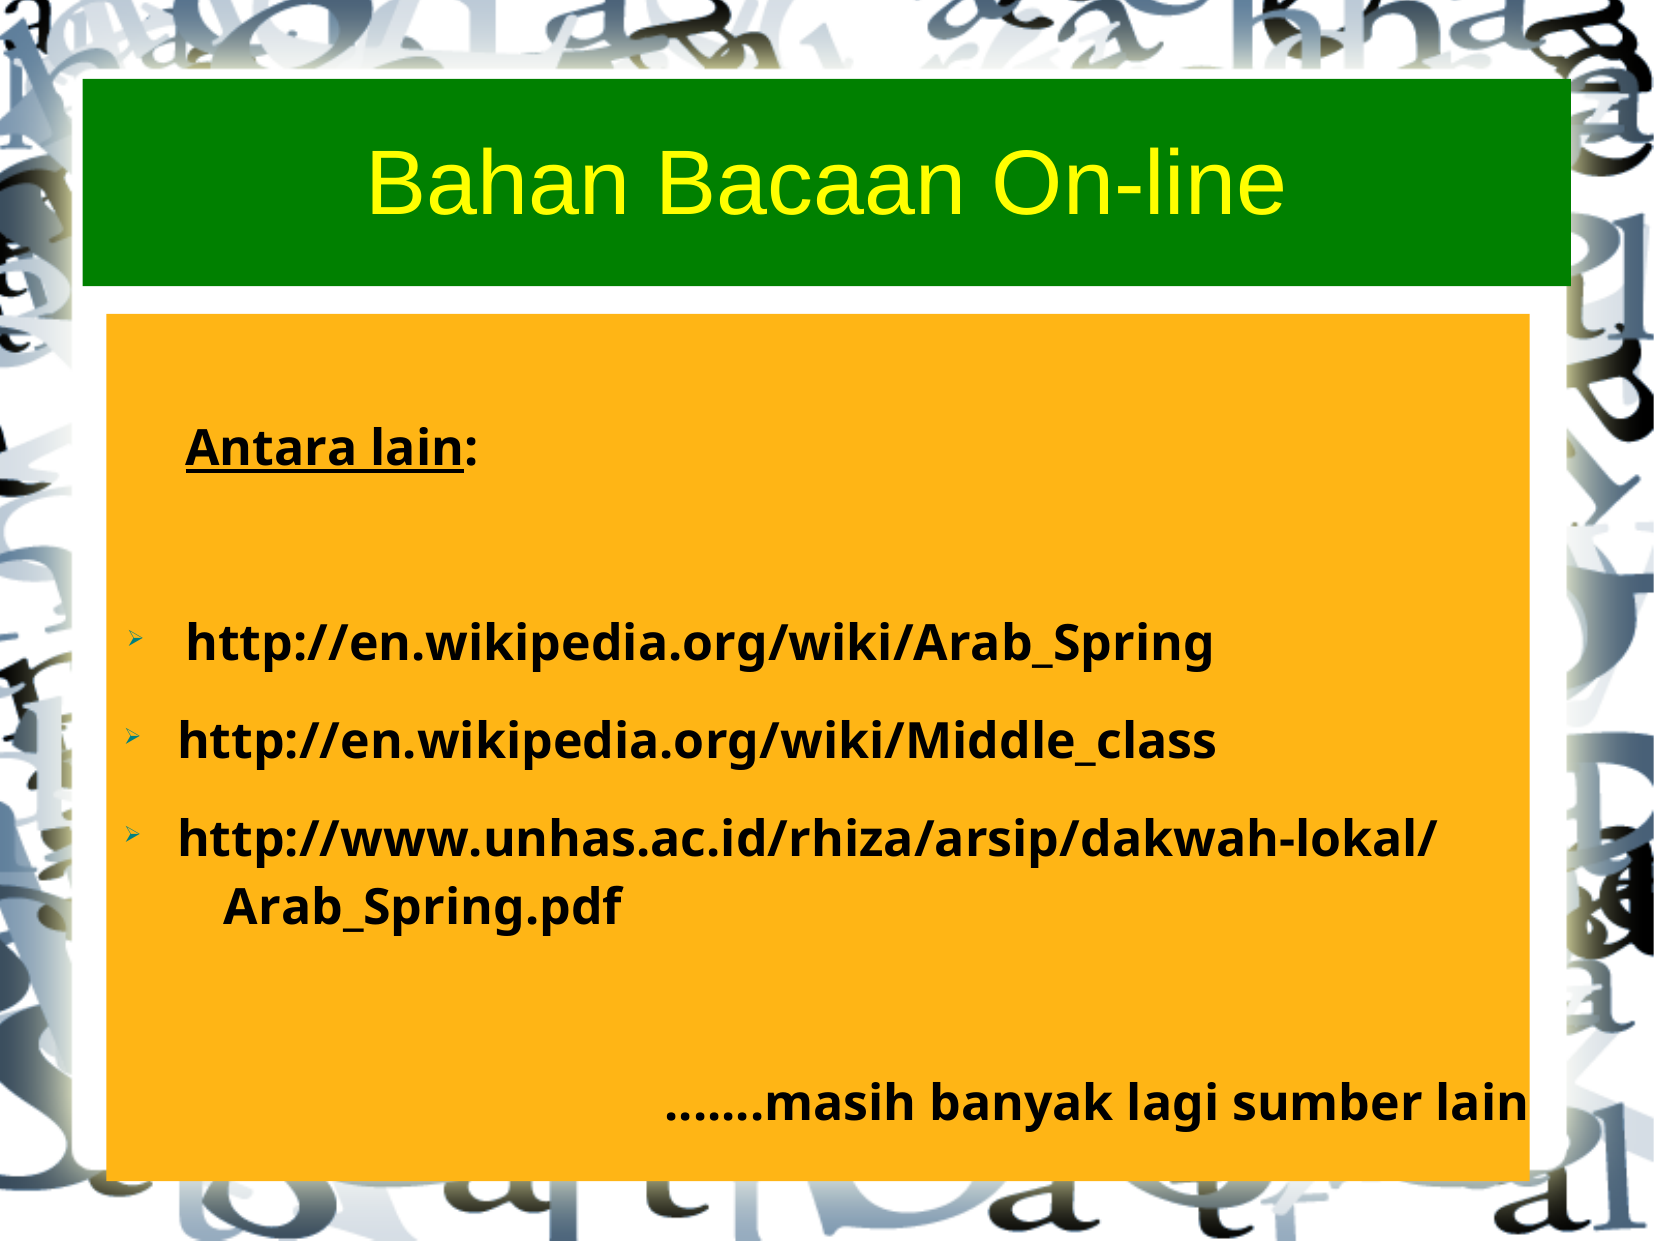

# Bahan Bacaan On-line
Antara lain:
http://en.wikipedia.org/wiki/Arab_Spring
http://en.wikipedia.org/wiki/Middle_class
http://www.unhas.ac.id/rhiza/arsip/dakwah-lokal/Arab_Spring.pdf
.......masih banyak lagi sumber lain